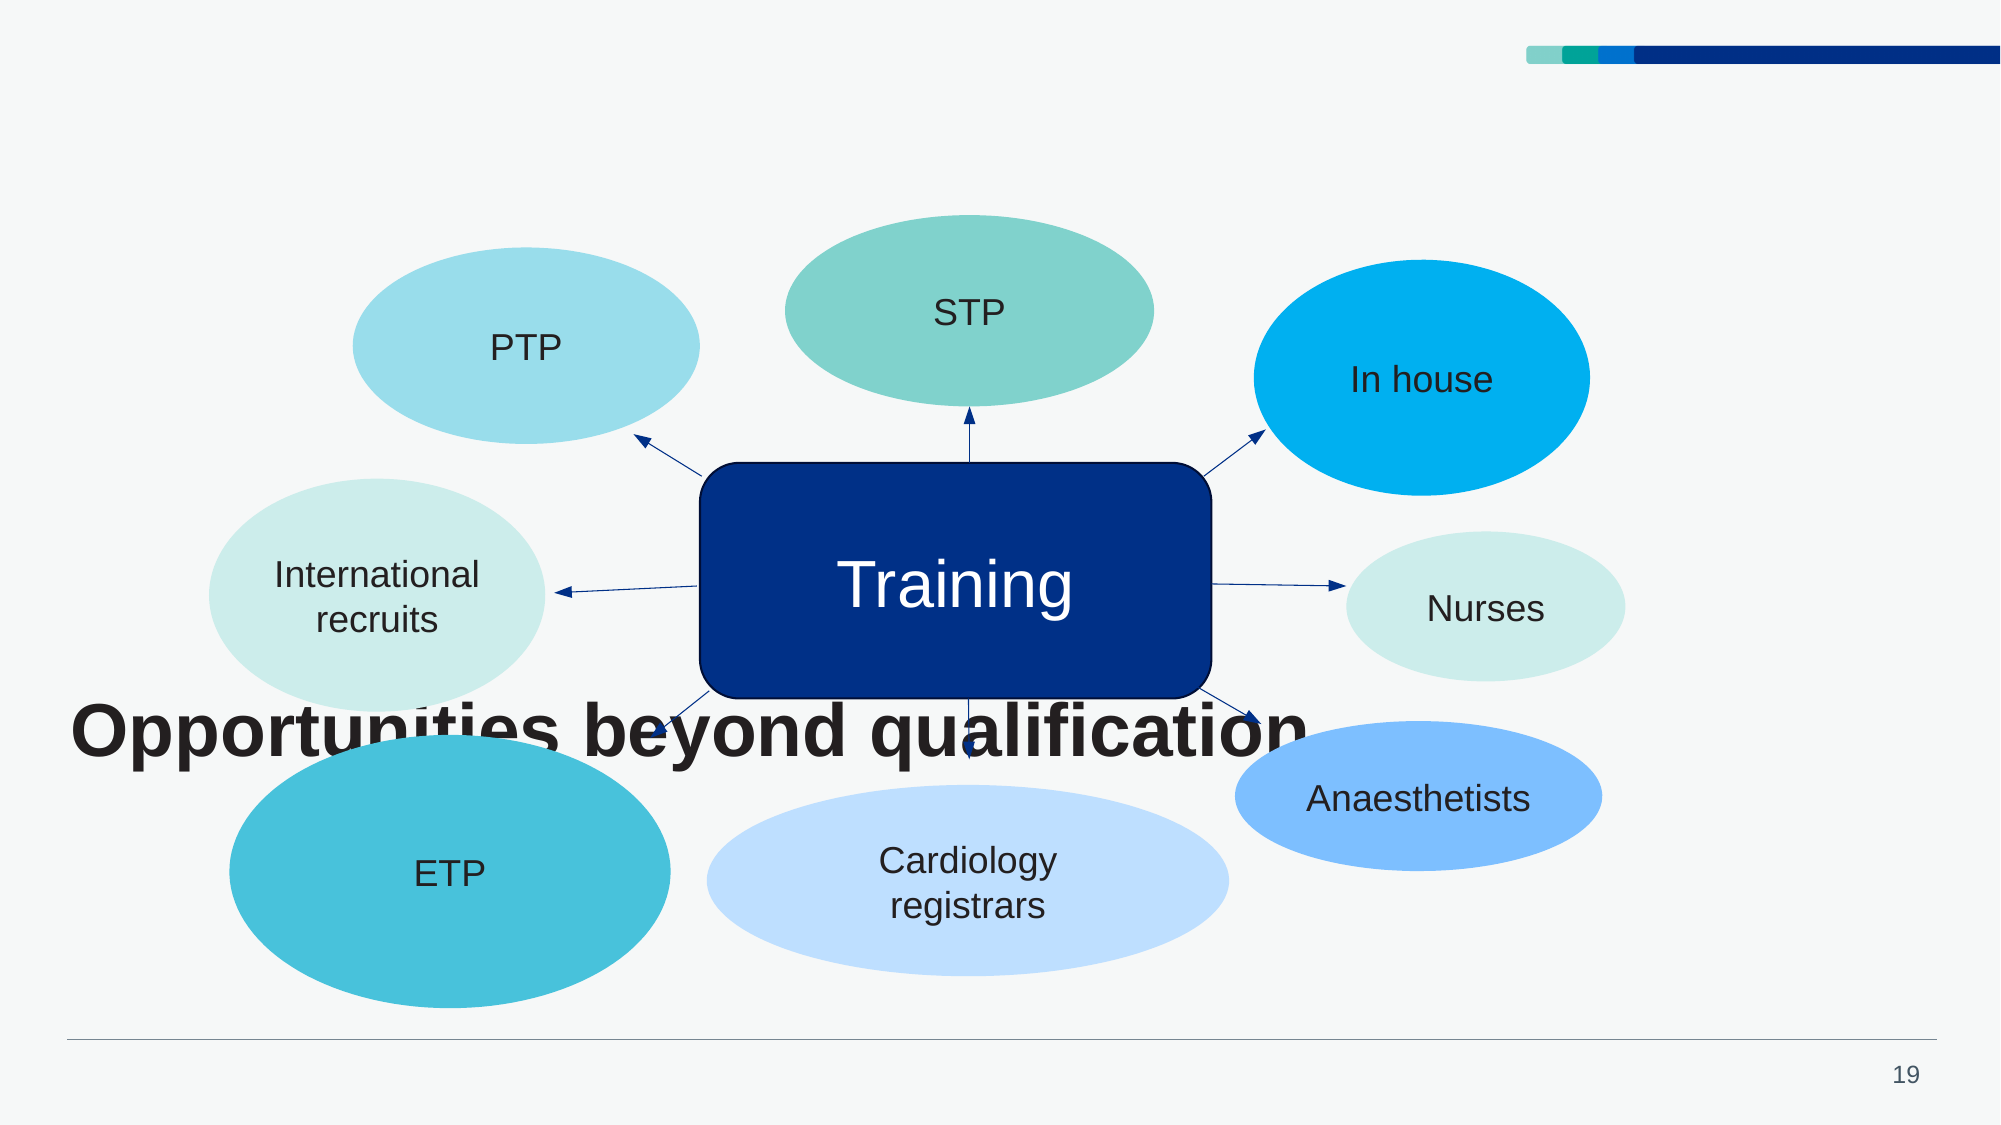

STP
PTP
In house
# Opportunities beyond qualification
Training
International recruits
Nurses
Anaesthetists
ETP
Cardiology registrars